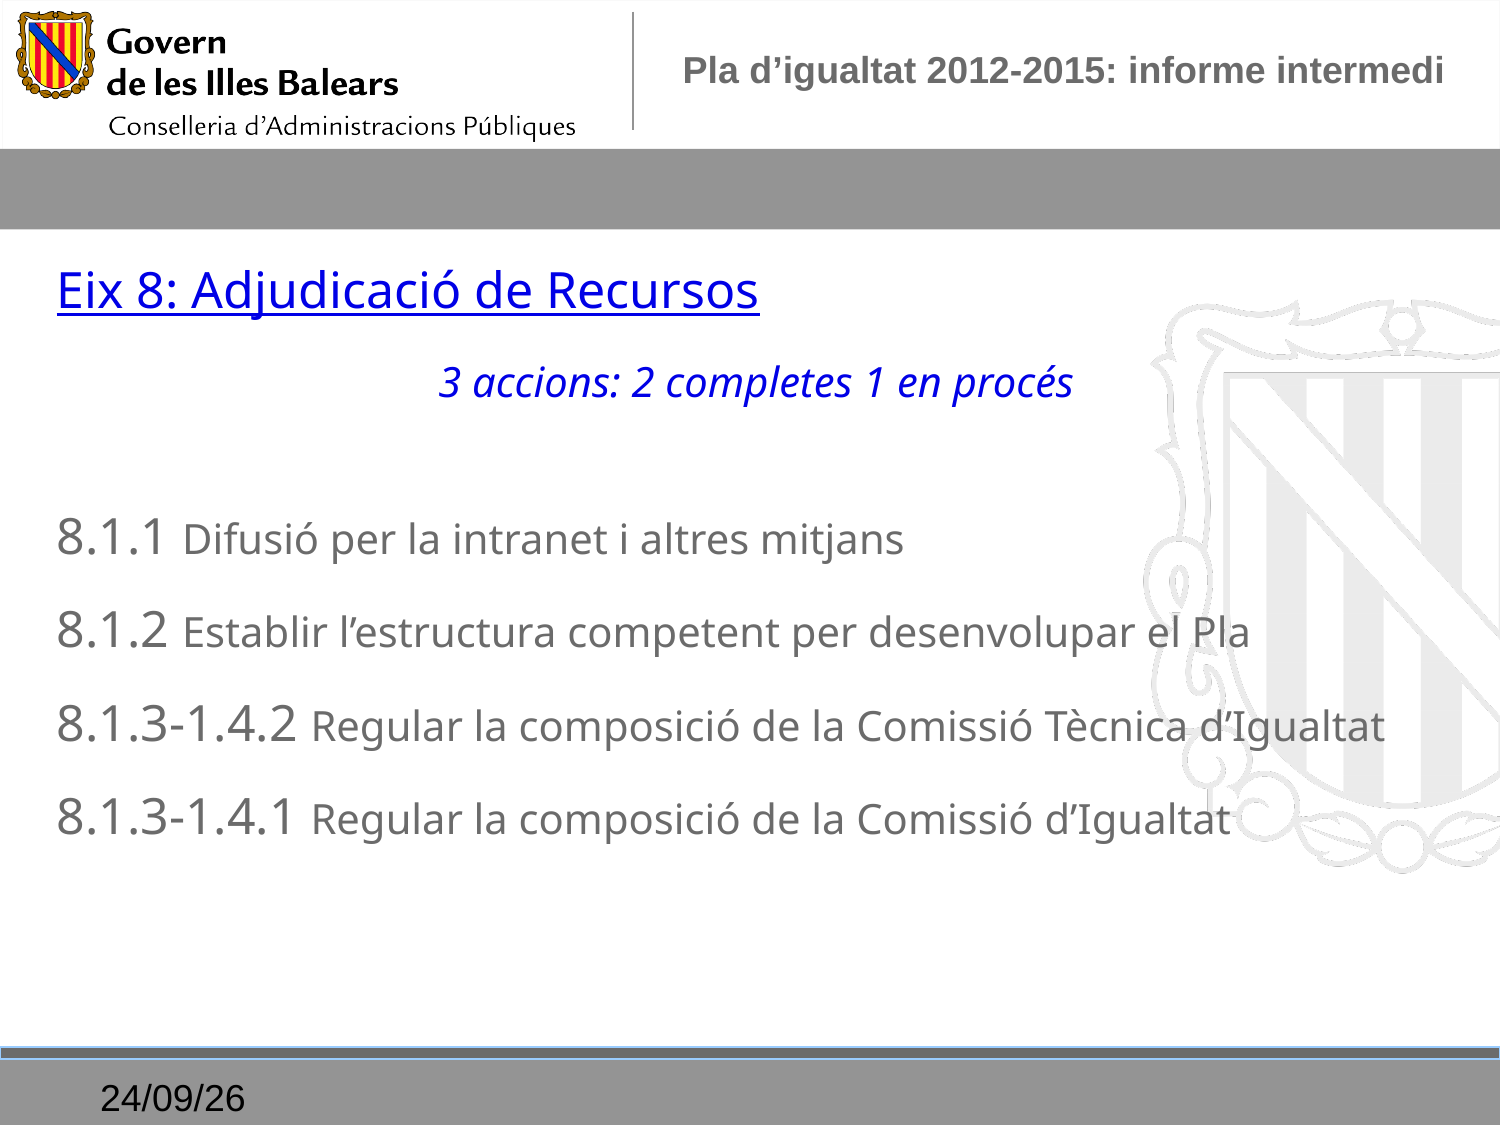

# Eix 8: Adjudicació de Recursos
3 accions: 2 completes 1 en procés
8.1.1 Difusió per la intranet i altres mitjans
8.1.2 Establir l’estructura competent per desenvolupar el Pla
8.1.3-1.4.2 Regular la composició de la Comissió Tècnica d’Igualtat
8.1.3-1.4.1 Regular la composició de la Comissió d’Igualtat